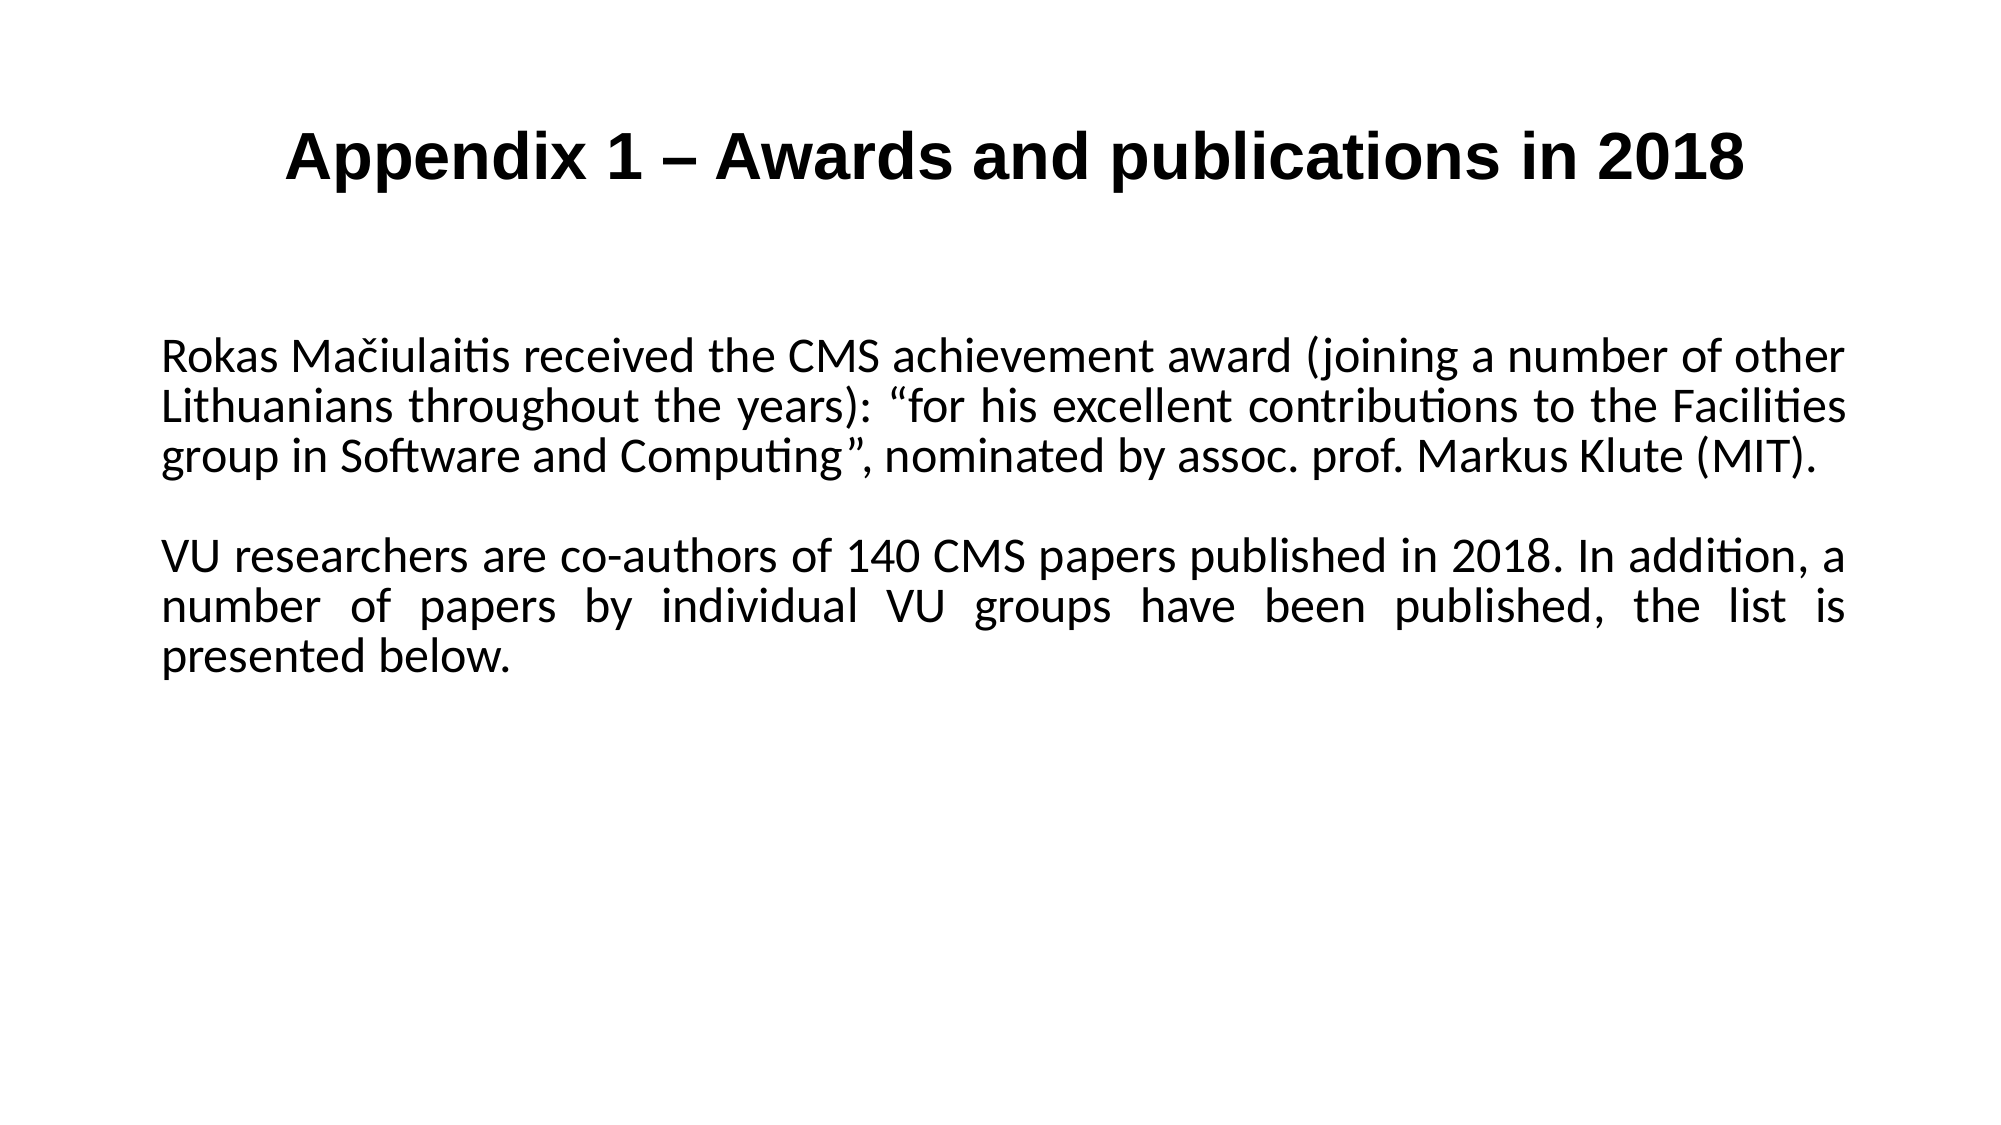

Appendix 1 – Awards and publications in 2018
Rokas Mačiulaitis received the CMS achievement award (joining a number of other Lithuanians throughout the years): “for his excellent contributions to the Facilities group in Software and Computing”, nominated by assoc. prof. Markus Klute (MIT).
VU researchers are co-authors of 140 CMS papers published in 2018. In addition, a number of papers by individual VU groups have been published, the list is presented below.